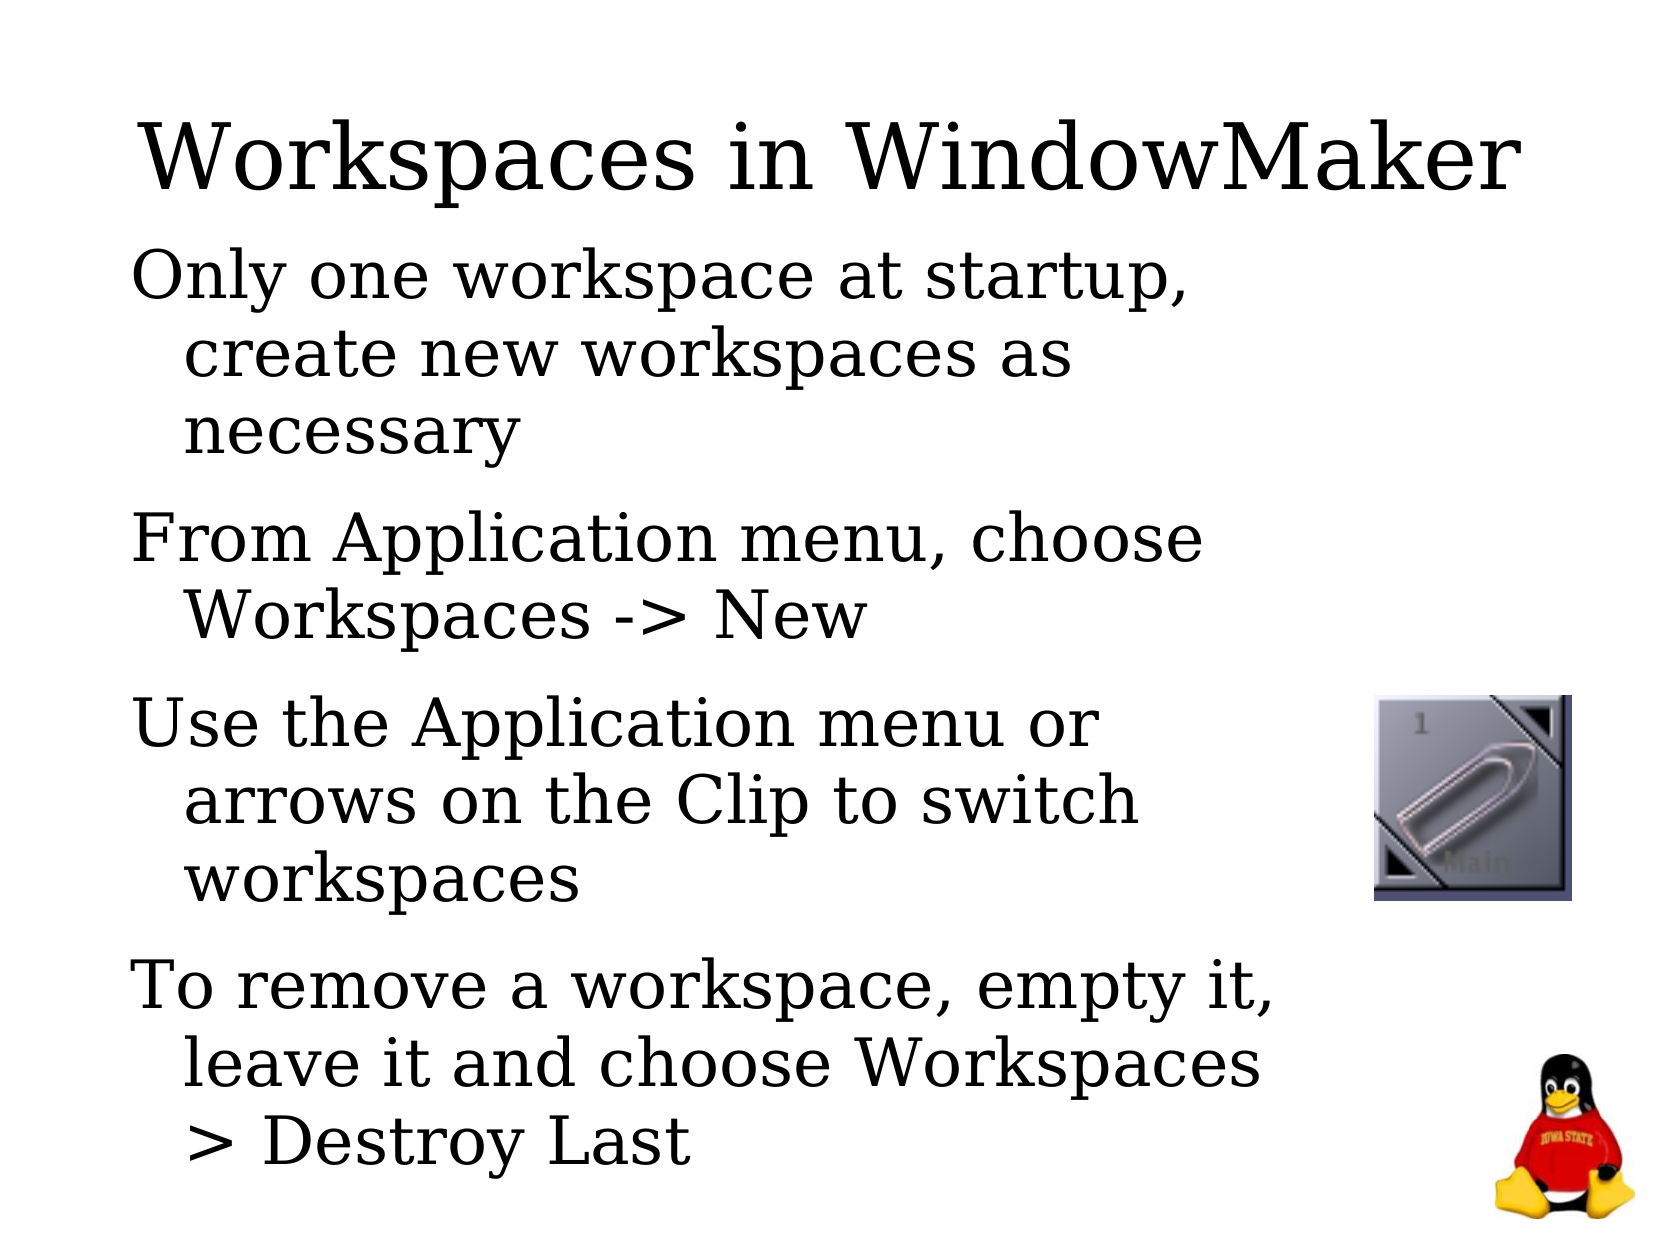

# Workspaces in WindowMaker
Only one workspace at startup, create new workspaces as necessary
From Application menu, choose Workspaces -> New
Use the Application menu or arrows on the Clip to switch workspaces
To remove a workspace, empty it, leave it and choose Workspaces > Destroy Last